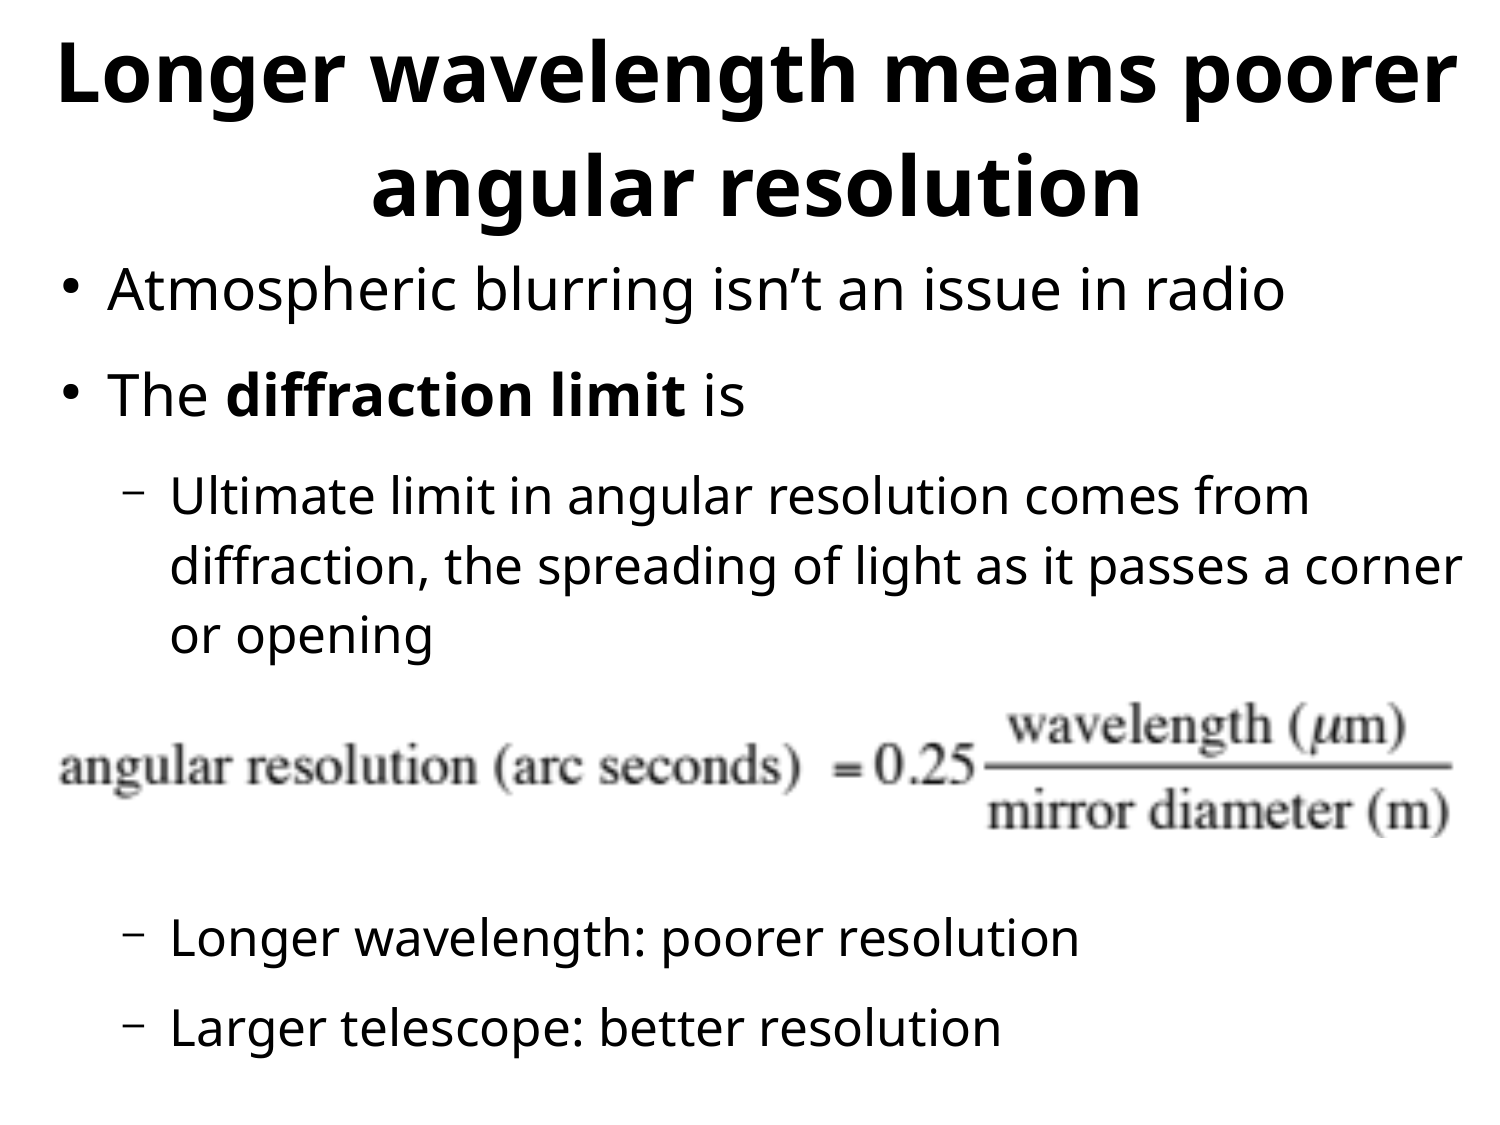

# Longer wavelength means poorer angular resolution
Atmospheric blurring isn’t an issue in radio
The diffraction limit is
Ultimate limit in angular resolution comes from diffraction, the spreading of light as it passes a corner or opening
Longer wavelength: poorer resolution
Larger telescope: better resolution